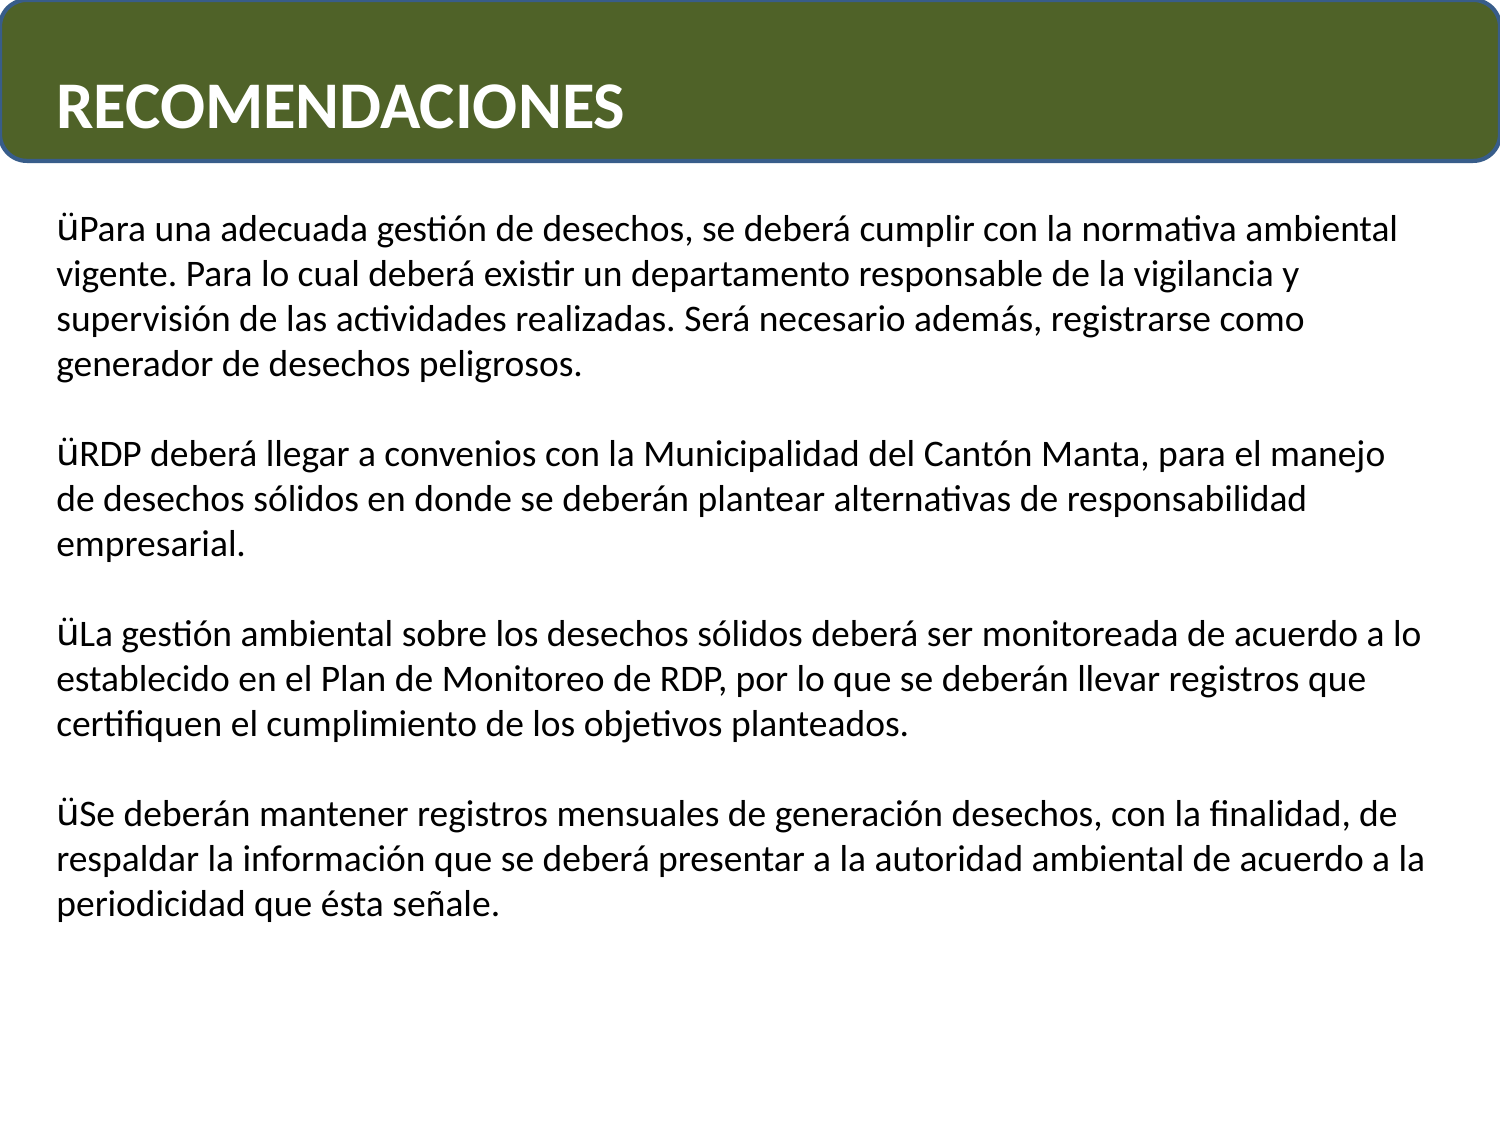

RECOMENDACIONES
Para una adecuada gestión de desechos, se deberá cumplir con la normativa ambiental vigente. Para lo cual deberá existir un departamento responsable de la vigilancia y supervisión de las actividades realizadas. Será necesario además, registrarse como generador de desechos peligrosos.
RDP deberá llegar a convenios con la Municipalidad del Cantón Manta, para el manejo de desechos sólidos en donde se deberán plantear alternativas de responsabilidad empresarial.
La gestión ambiental sobre los desechos sólidos deberá ser monitoreada de acuerdo a lo establecido en el Plan de Monitoreo de RDP, por lo que se deberán llevar registros que certifiquen el cumplimiento de los objetivos planteados.
Se deberán mantener registros mensuales de generación desechos, con la finalidad, de respaldar la información que se deberá presentar a la autoridad ambiental de acuerdo a la periodicidad que ésta señale.